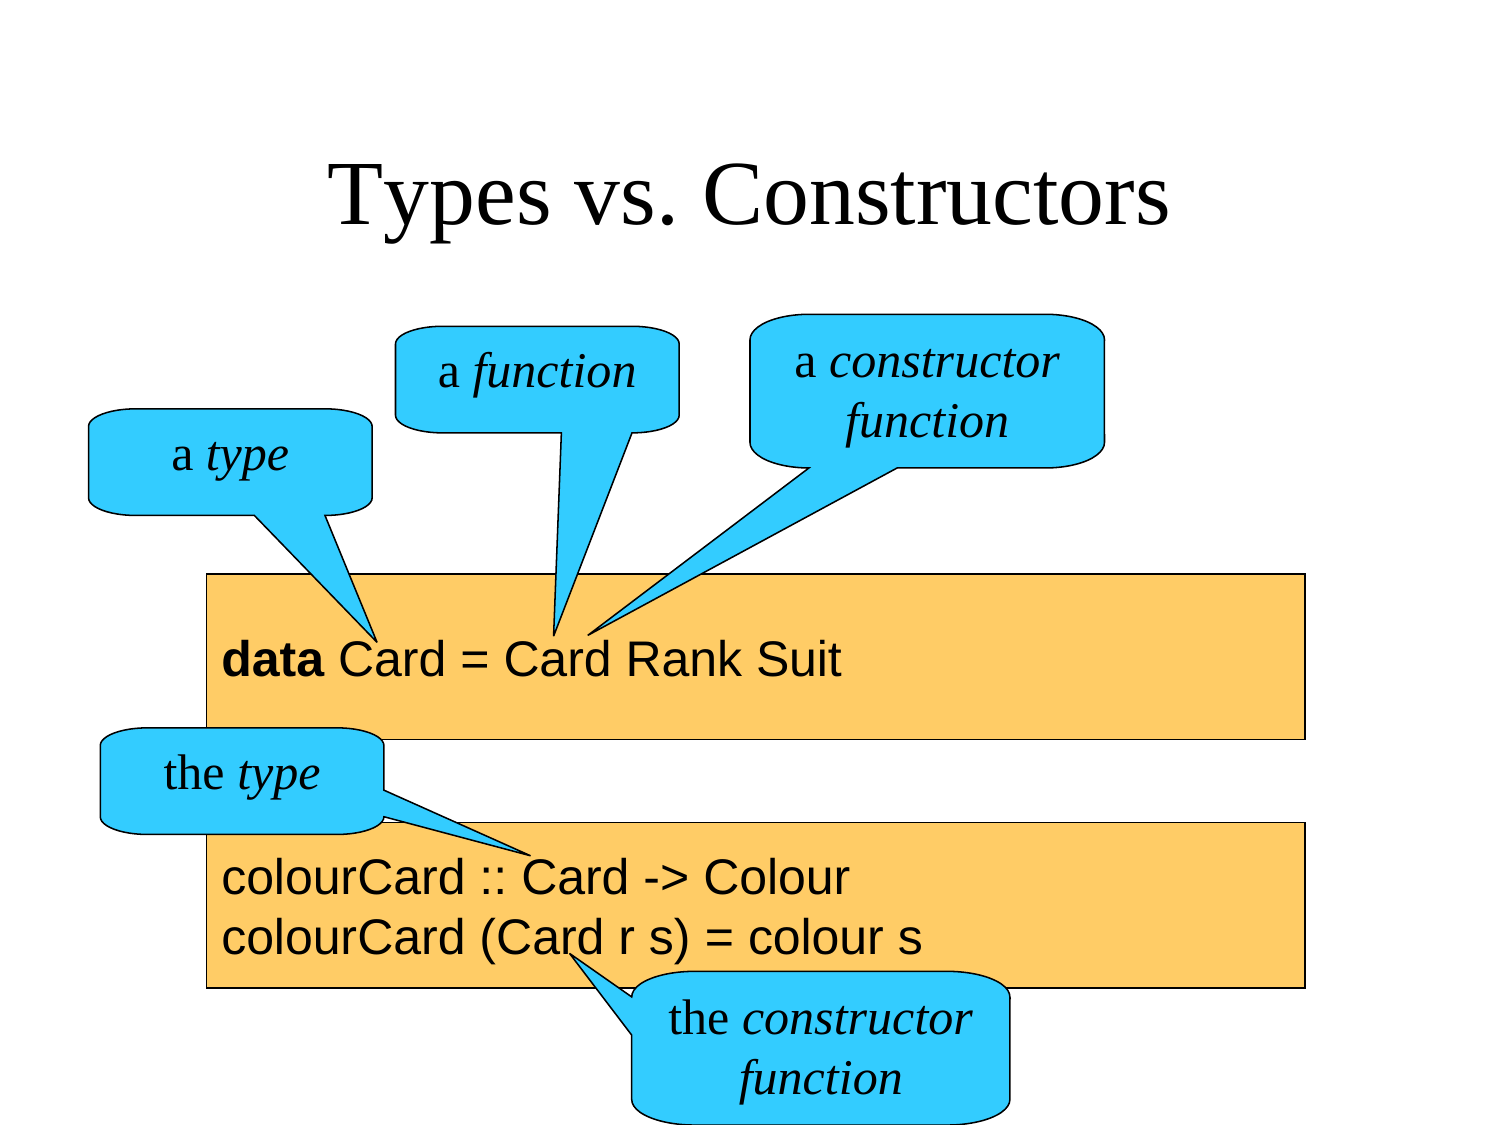

# Types vs. Constructors
a constructor function
a function
a type
data Card = Card Rank Suit
the type
colourCard :: Card -> Colour
colourCard (Card r s) = colour s
the constructor function